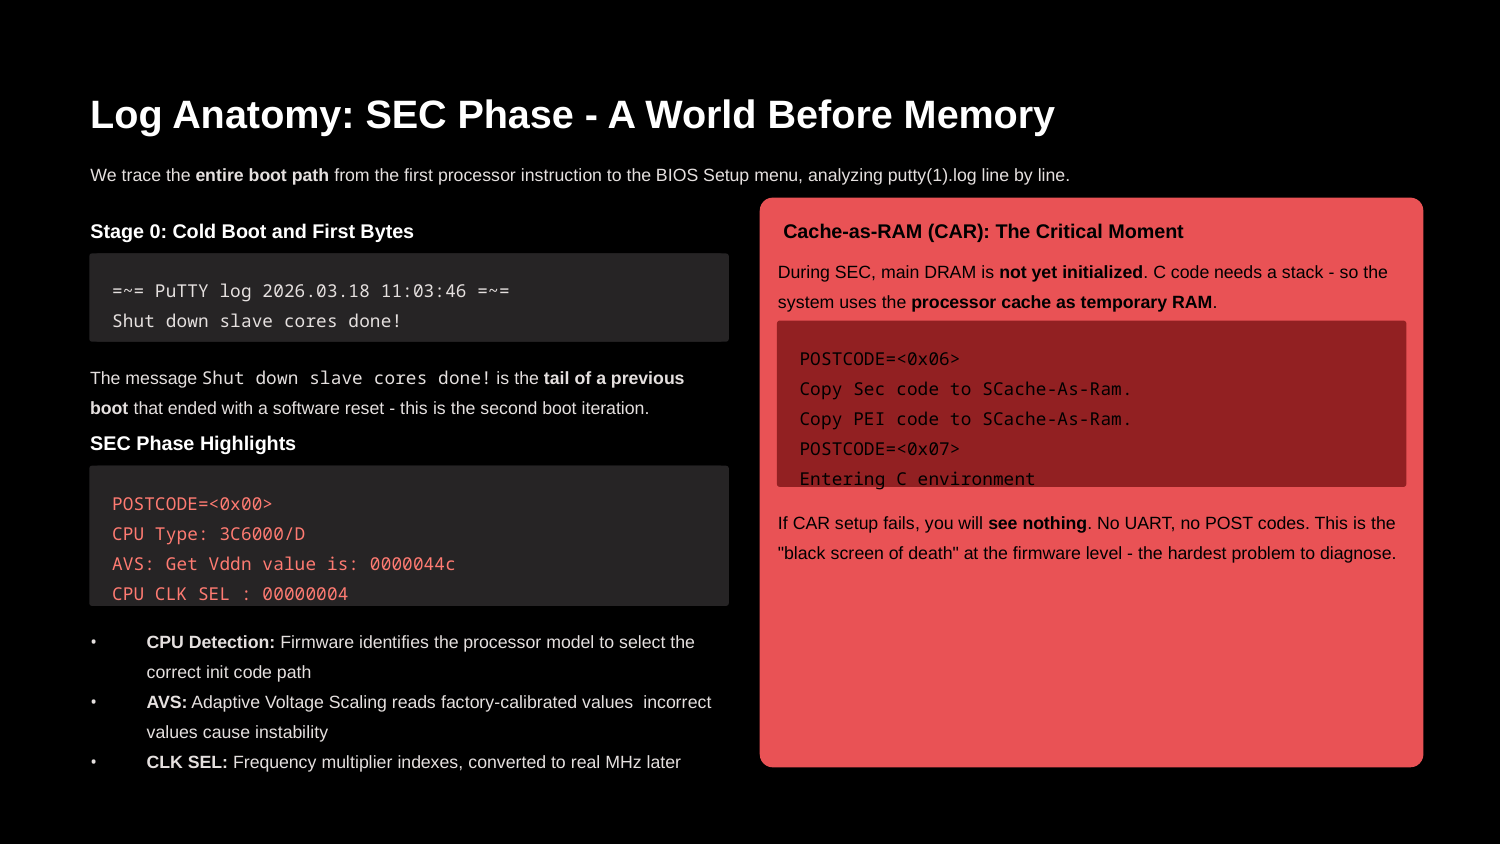

Log Anatomy: SEC Phase - A World Before Memory
We trace the entire boot path from the first processor instruction to the BIOS Setup menu, analyzing putty(1).log line by line.
Stage 0: Cold Boot and First Bytes
 Cache-as-RAM (CAR): The Critical Moment
During SEC, main DRAM is not yet initialized. C code needs a stack - so the system uses the processor cache as temporary RAM.
=~= PuTTY log 2026.03.18 11:03:46 =~=
Shut down slave cores done!
POSTCODE=<0x06>
Copy Sec code to SCache-As-Ram.
Copy PEI code to SCache-As-Ram.
POSTCODE=<0x07>
Entering C environment
The message Shut down slave cores done! is the tail of a previous boot that ended with a software reset - this is the second boot iteration.
SEC Phase Highlights
POSTCODE=<0x00>
CPU Type: 3C6000/D
AVS: Get Vddn value is: 0000044c
CPU CLK SEL : 00000004
If CAR setup fails, you will see nothing. No UART, no POST codes. This is the "black screen of death" at the firmware level - the hardest problem to diagnose.
CPU Detection: Firmware identifies the processor model to select the correct init code path
AVS: Adaptive Voltage Scaling reads factory-calibrated values incorrect values cause instability
CLK SEL: Frequency multiplier indexes, converted to real MHz later